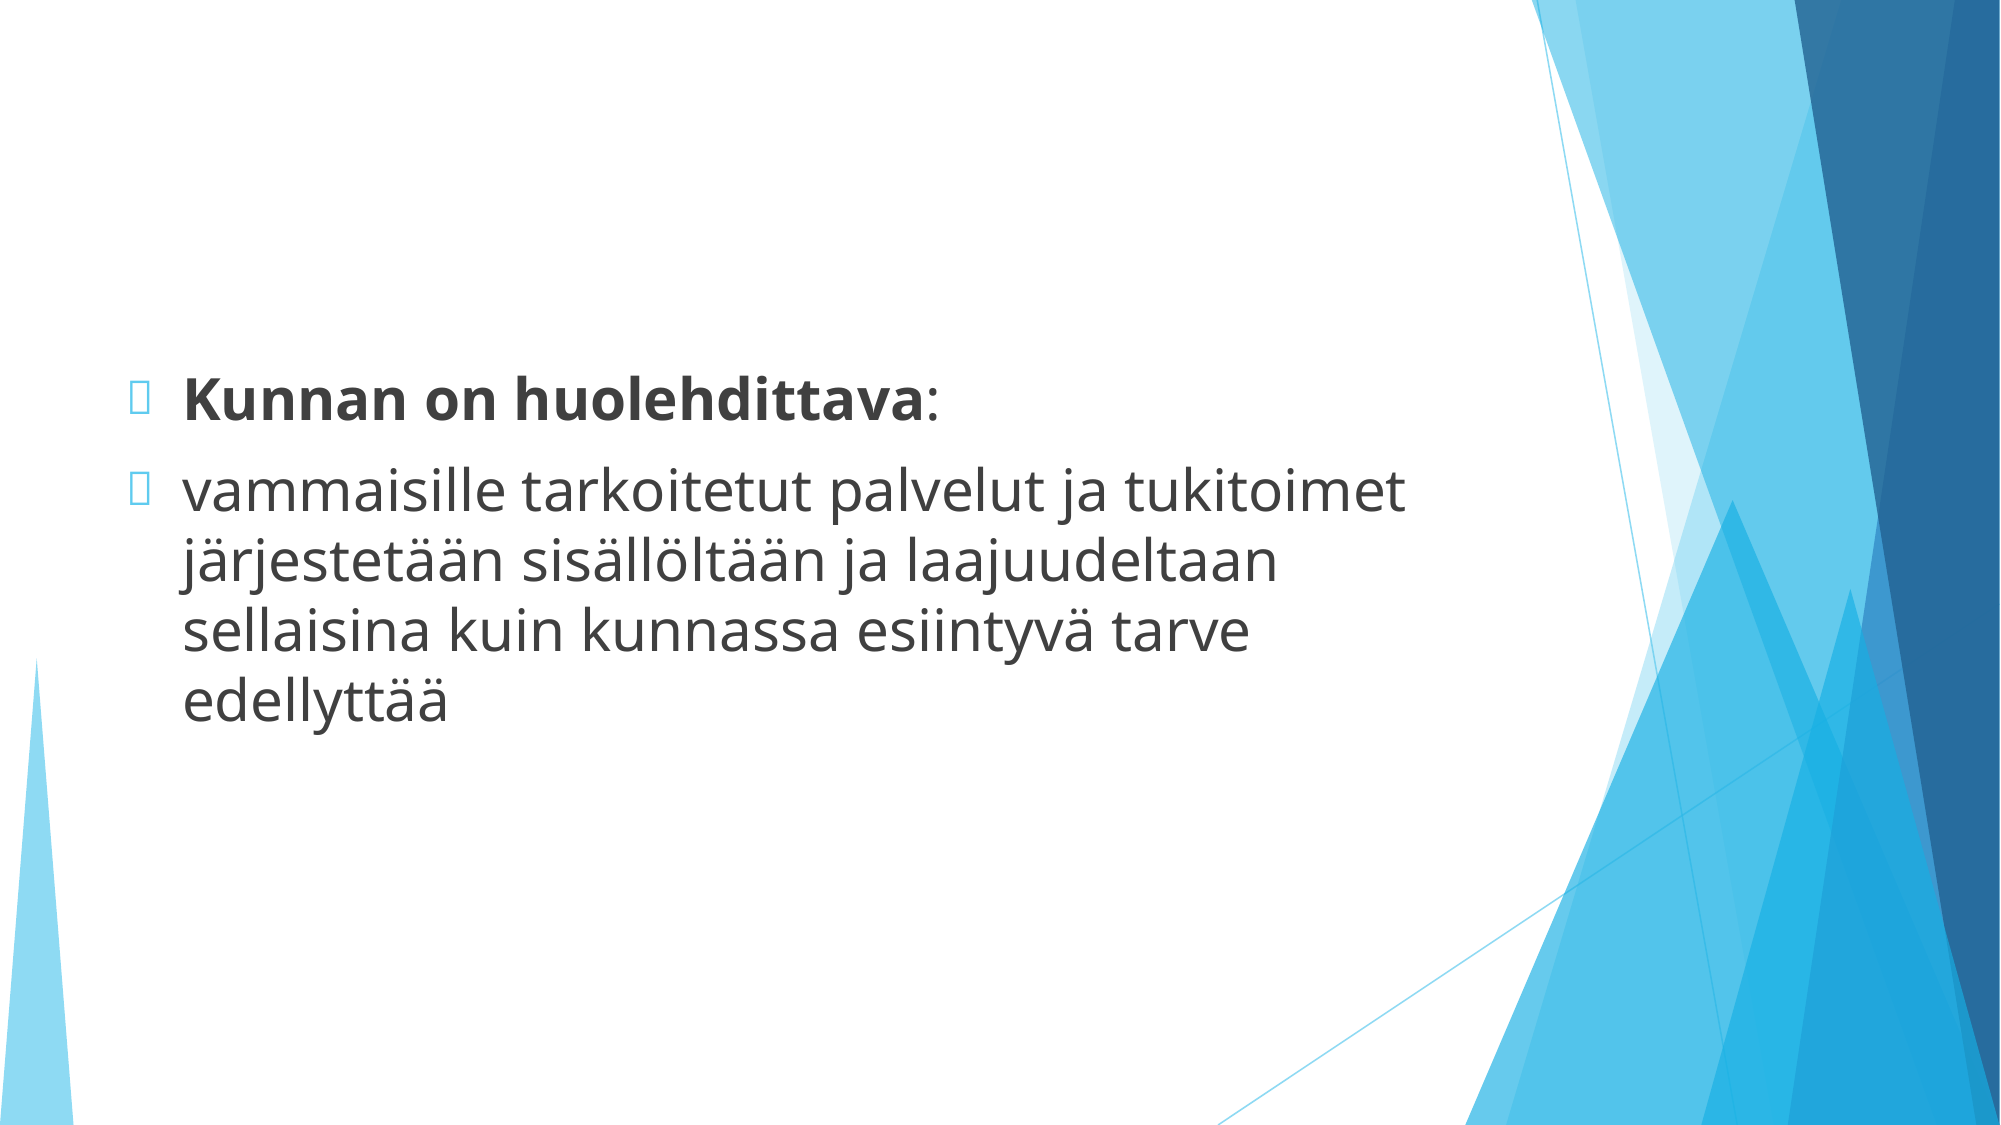

#
Kunnan on huolehdittava:
vammaisille tarkoitetut palvelut ja tukitoimet järjestetään sisällöltään ja laajuudeltaan sellaisina kuin kunnassa esiintyvä tarve edellyttää